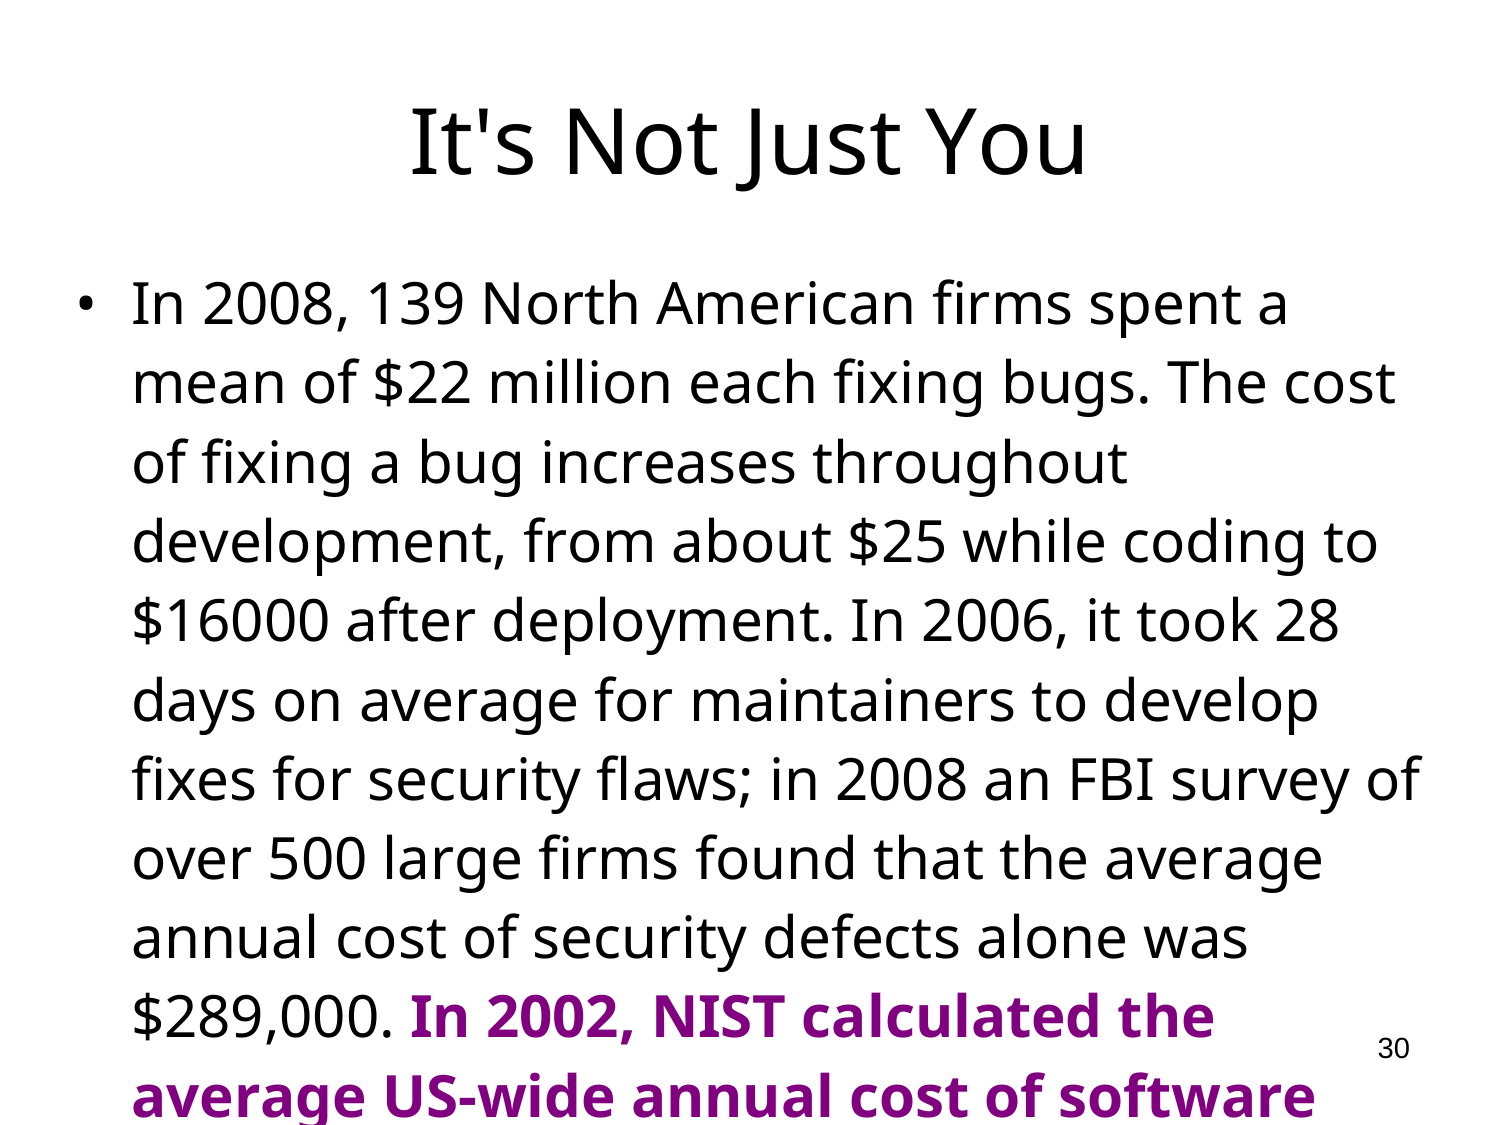

# It's Not Just You
In 2008, 139 North American firms spent a mean of $22 million each fixing bugs. The cost of fixing a bug increases throughout development, from about $25 while coding to $16000 after deployment. In 2006, it took 28 days on average for maintainers to develop fixes for security flaws; in 2008 an FBI survey of over 500 large firms found that the average annual cost of security defects alone was $289,000. In 2002, NIST calculated the average US-wide annual cost of software errors to be $59.5 billion, or 0.6% of the US GDP.
30